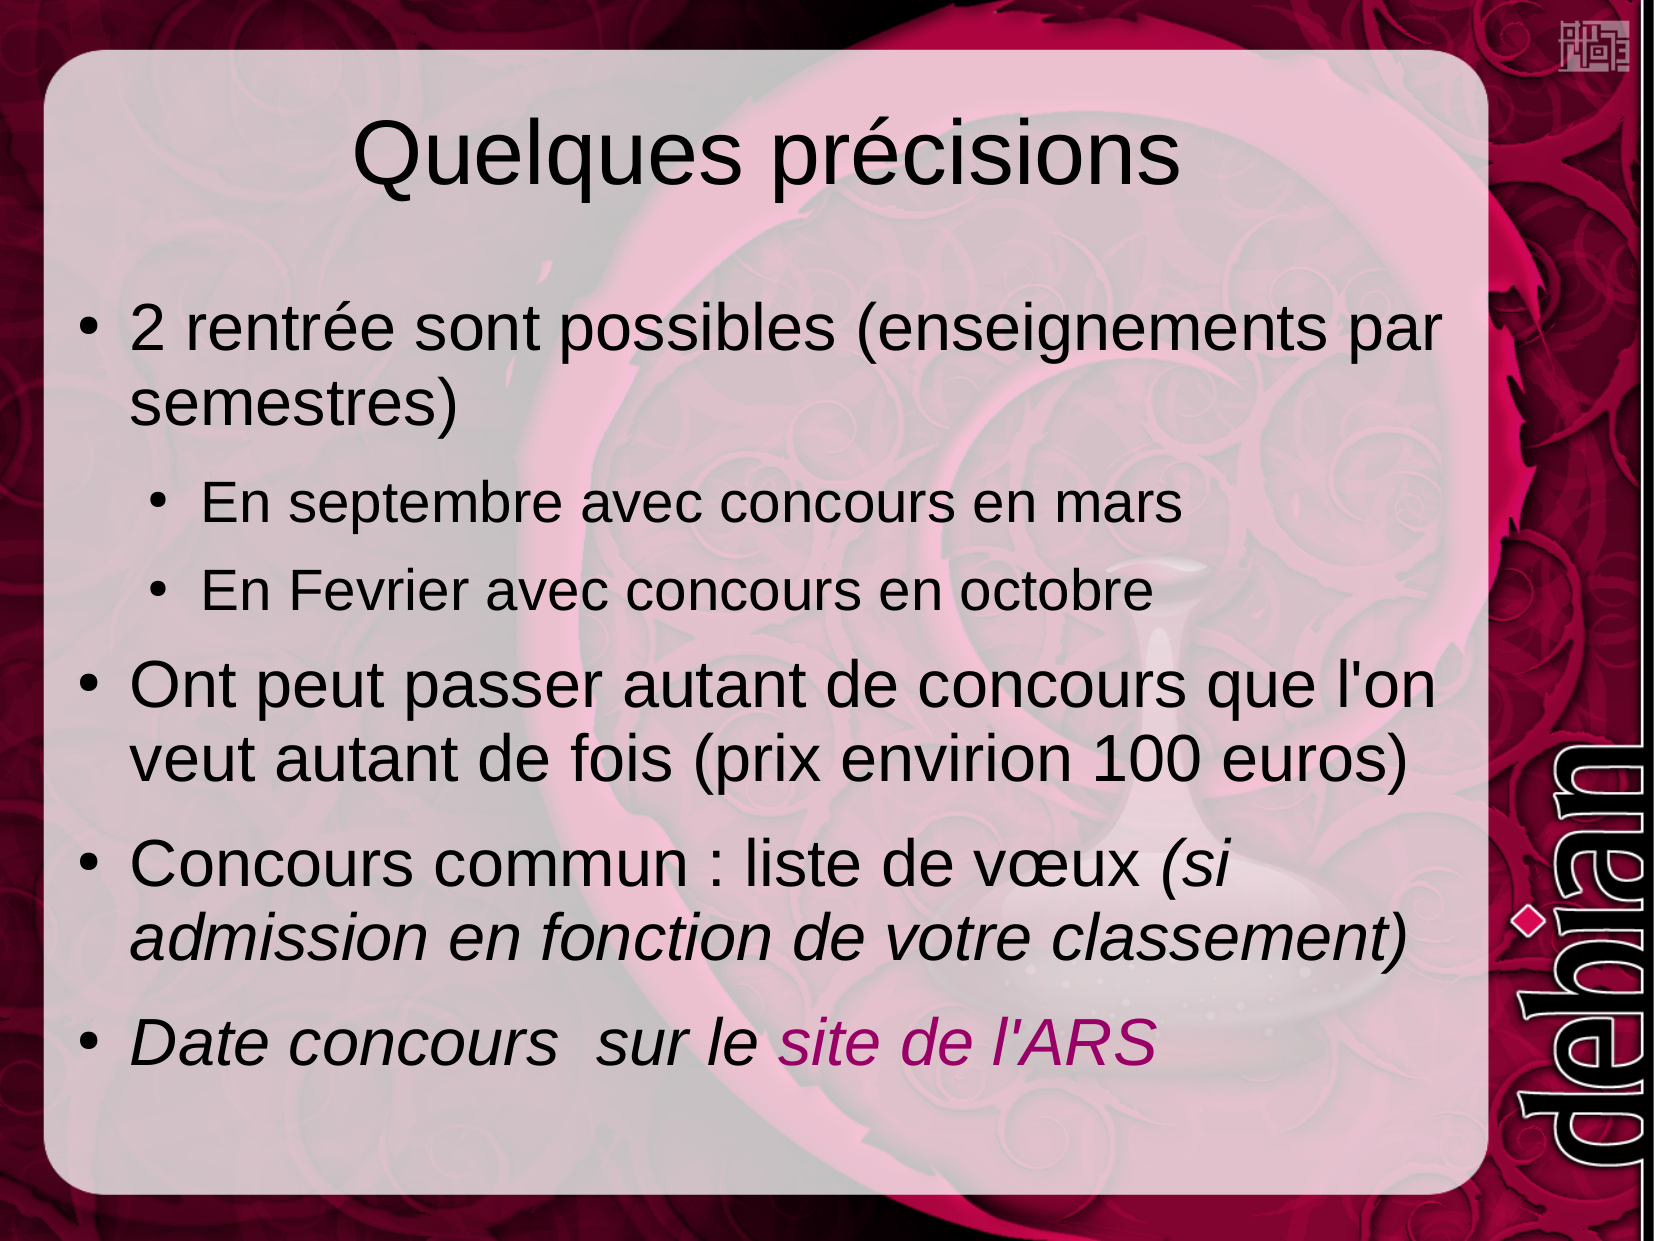

# Quelques précisions
2 rentrée sont possibles (enseignements par semestres)
En septembre avec concours en mars
En Fevrier avec concours en octobre
Ont peut passer autant de concours que l'on veut autant de fois (prix envirion 100 euros)
Concours commun : liste de vœux (si admission en fonction de votre classement)
Date concours sur le site de l'ARS